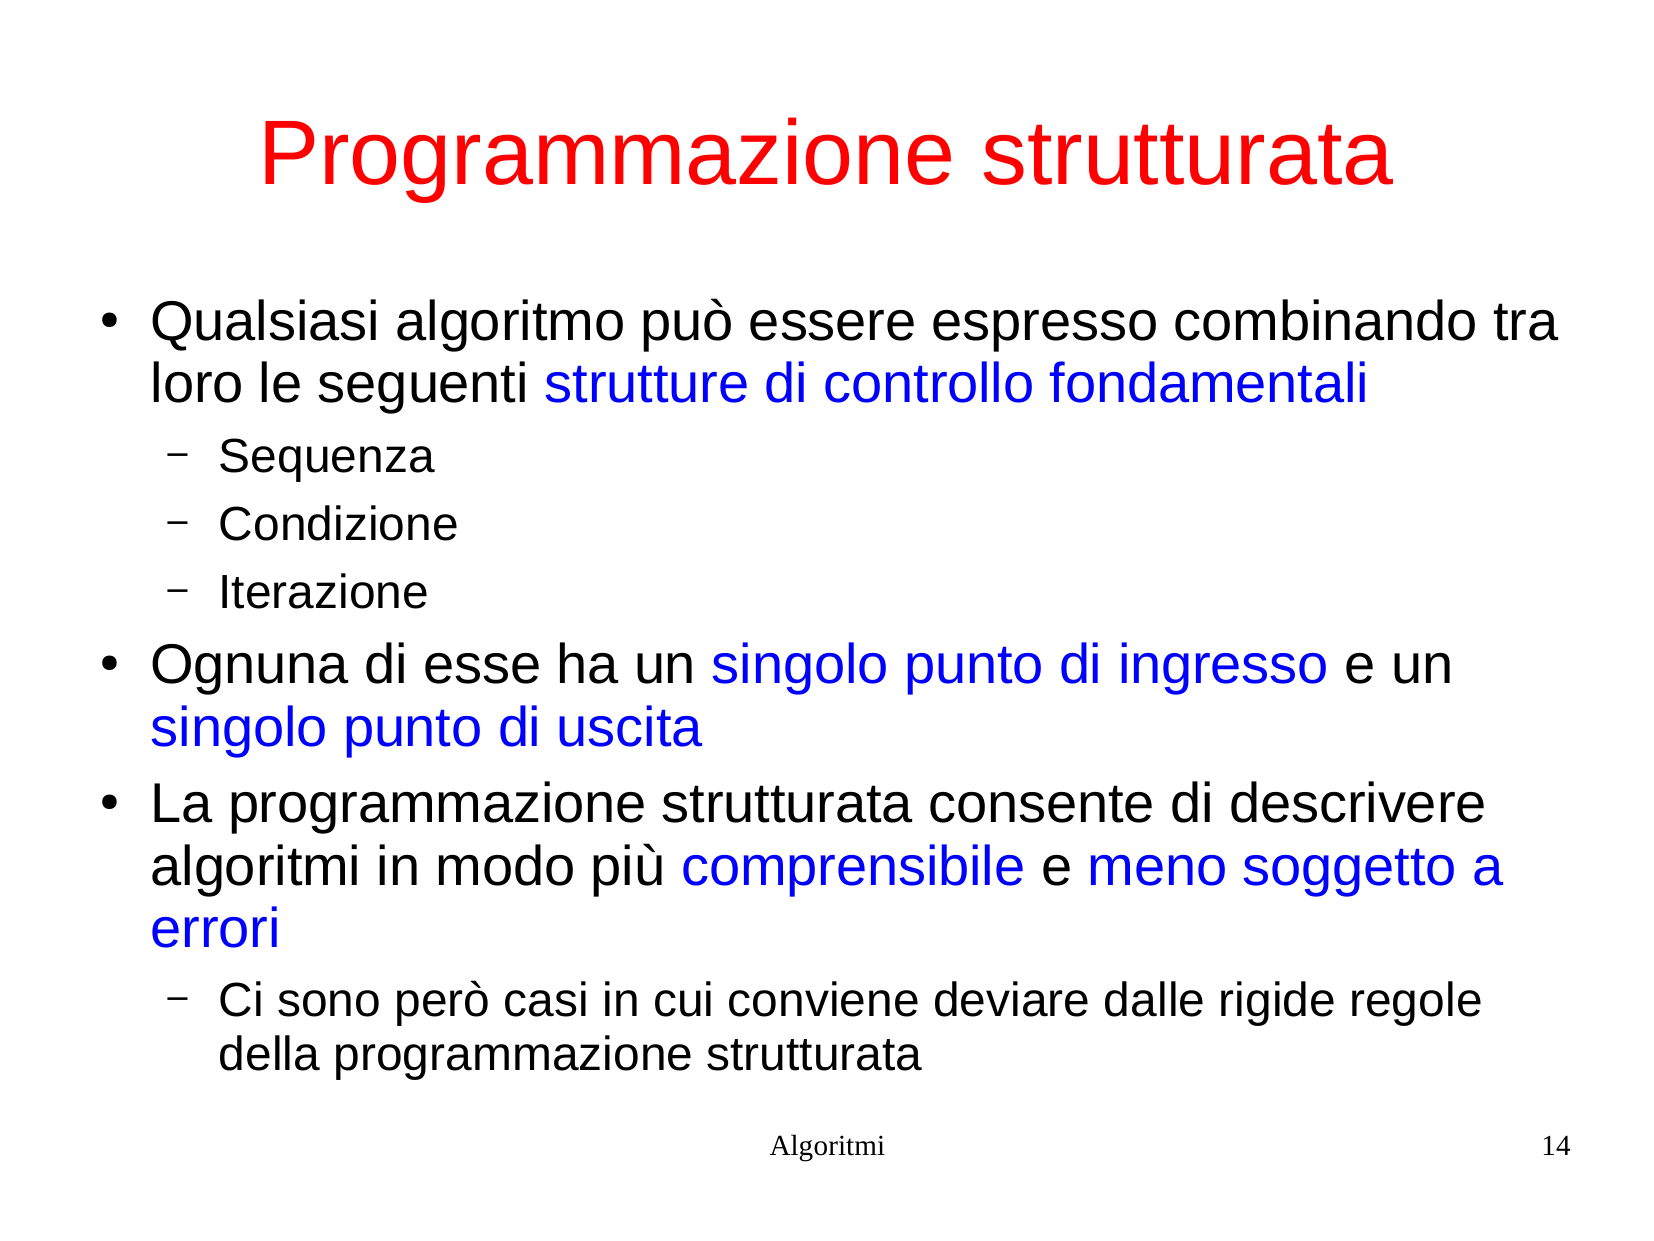

# Programmazione strutturata
Qualsiasi algoritmo può essere espresso combinando tra loro le seguenti strutture di controllo fondamentali
Sequenza
Condizione
Iterazione
Ognuna di esse ha un singolo punto di ingresso e un singolo punto di uscita
La programmazione strutturata consente di descrivere algoritmi in modo più comprensibile e meno soggetto a errori
Ci sono però casi in cui conviene deviare dalle rigide regole della programmazione strutturata
Algoritmi
14